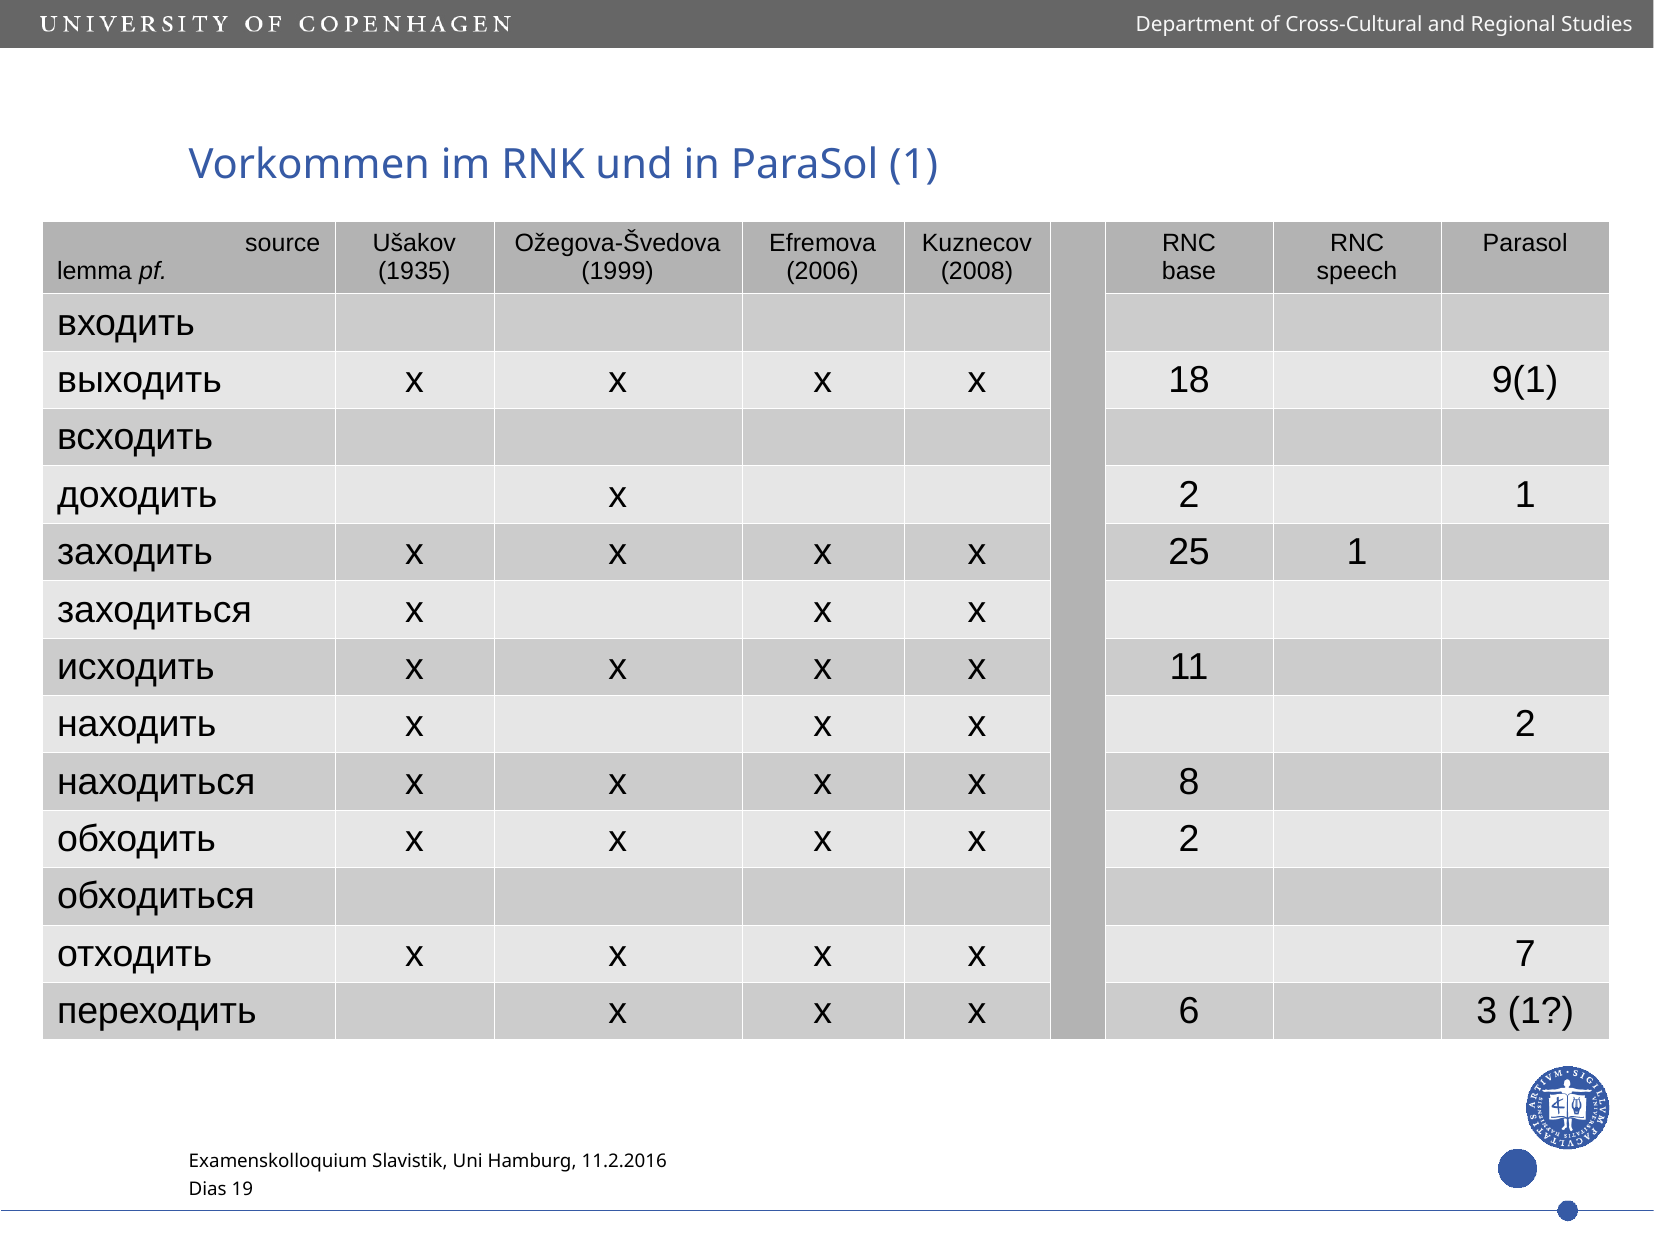

Department of Cross-Cultural and Regional Studies
# Vorkommen im RNK und in ParaSol (1)
| source lemma pf. | Ušakov (1935) | Ožegova-Švedova (1999) | Efremova (2006) | Kuznecov (2008) | | RNC base | RNC speech | Parasol |
| --- | --- | --- | --- | --- | --- | --- | --- | --- |
| входить | | | | | | | | |
| выходить | x | x | x | x | | 18 | | 9(1) |
| всходить | | | | | | | | |
| доходить | | x | | | | 2 | | 1 |
| заходить | x | x | x | x | | 25 | 1 | |
| заходиться | x | | x | x | | | | |
| исходить | x | x | x | x | | 11 | | |
| находить | x | | x | x | | | | 2 |
| находиться | x | x | x | x | | 8 | | |
| обходить | x | x | x | x | | 2 | | |
| обходиться | | | | | | | | |
| отходить | x | x | x | x | | | | 7 |
| переходить | | x | x | x | | 6 | | 3 (1?) |
Examenskolloquium Slavistik, Uni Hamburg, 11.2.2016
Dias